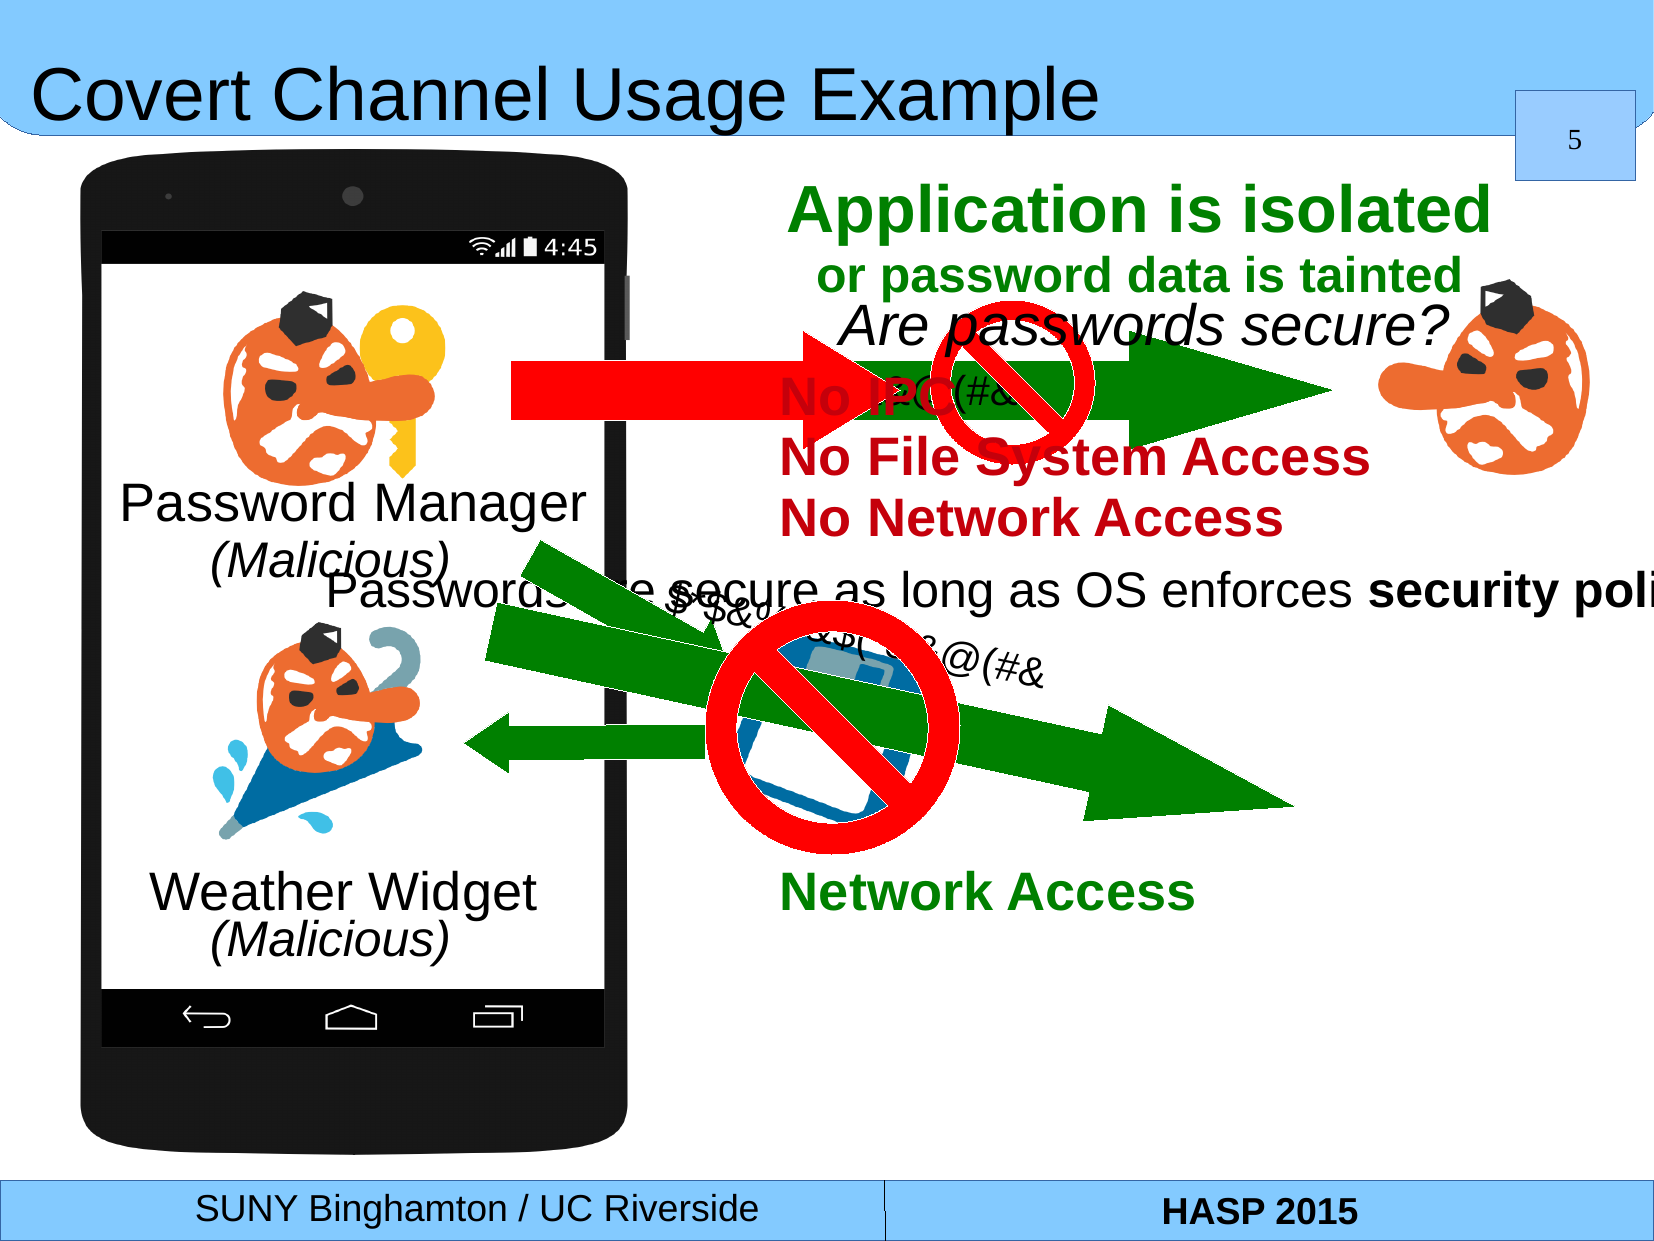

# Covert Channel Usage Example
Application is isolated
or password data is tainted
Are passwords secure?
No IPC
$*$&%*&$(*&&@(#&
No File System Access
Password Manager
No Network Access
(Malicious)
Passwords are secure as long as OS enforces security policies
$*$&%*&$(*&&@(#&
Weather Widget
Network Access
(Malicious)